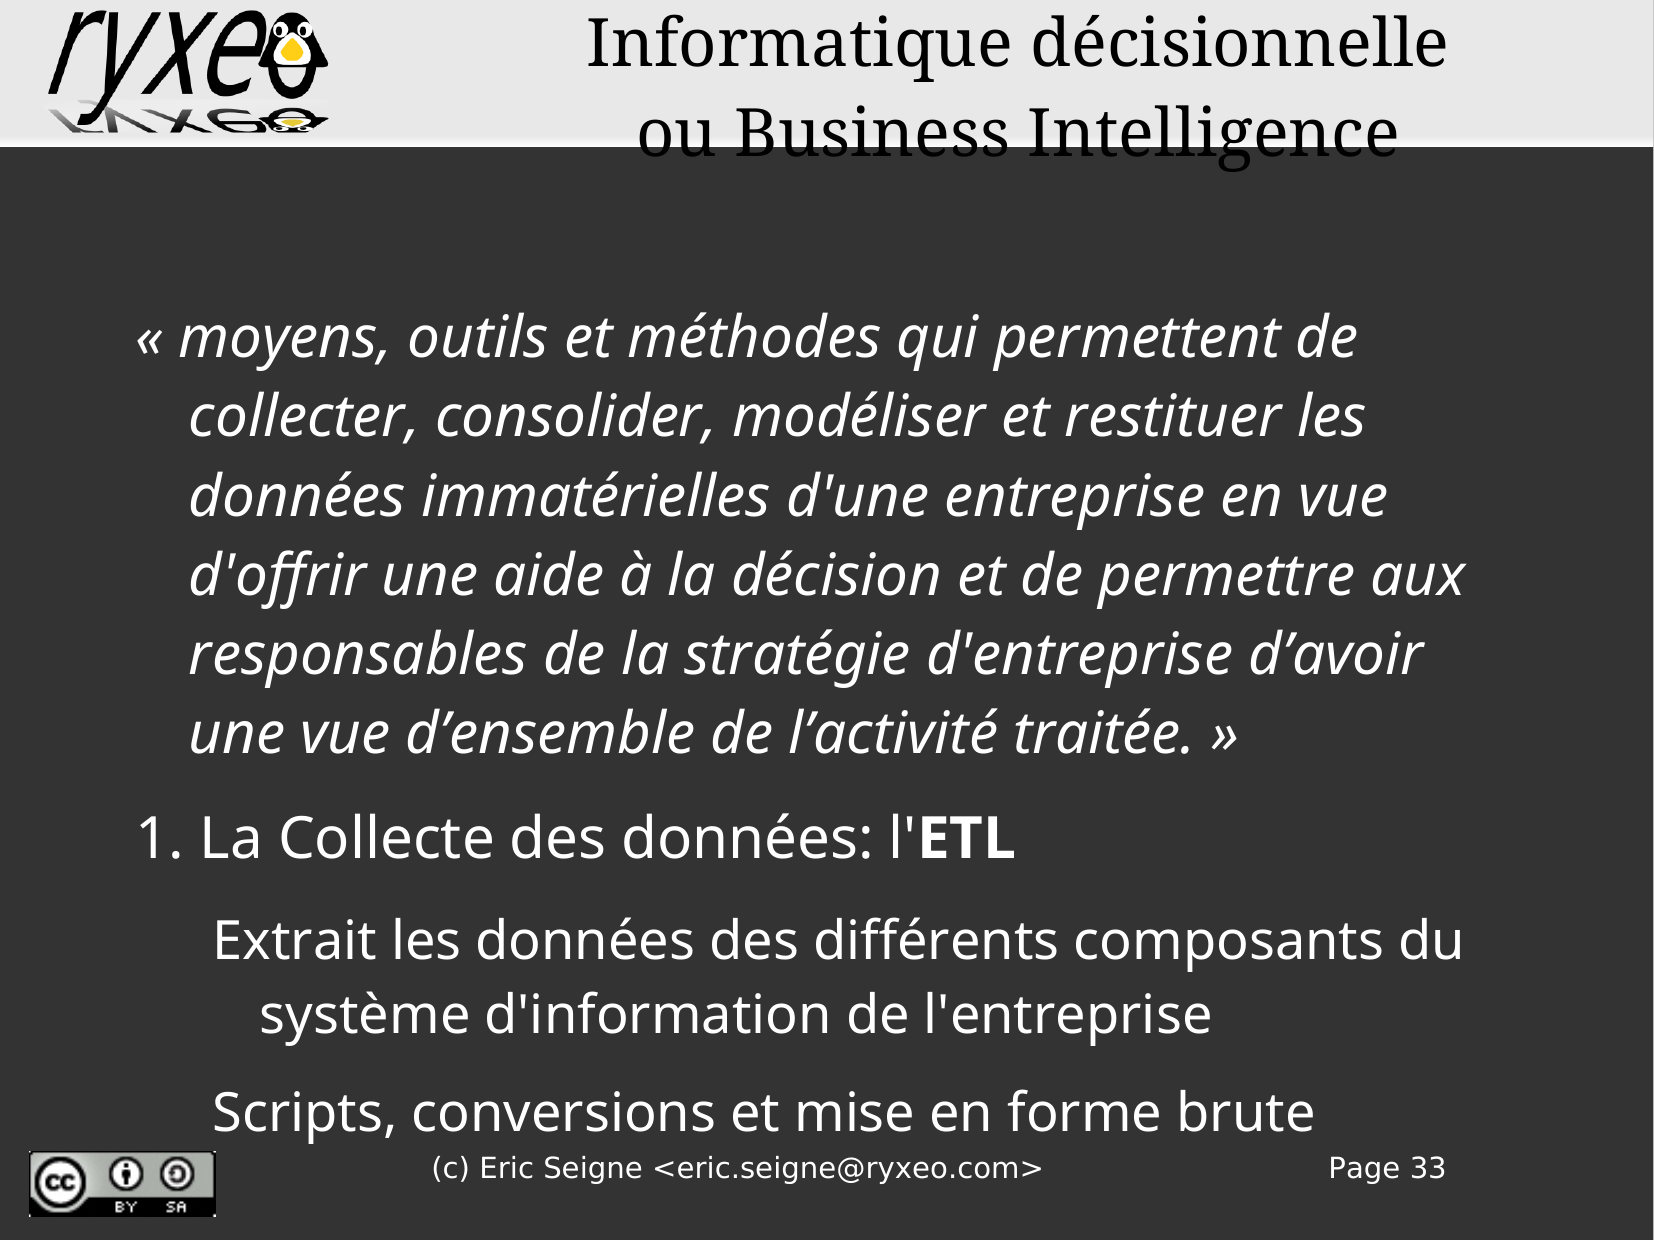

# Informatique décisionnelle ou Business Intelligence
« moyens, outils et méthodes qui permettent de collecter, consolider, modéliser et restituer les données immatérielles d'une entreprise en vue d'offrir une aide à la décision et de permettre aux responsables de la stratégie d'entreprise d’avoir une vue d’ensemble de l’activité traitée. »
1. La Collecte des données: l'ETL
Extrait les données des différents composants du système d'information de l'entreprise
Scripts, conversions et mise en forme brute
Toto le héro
33